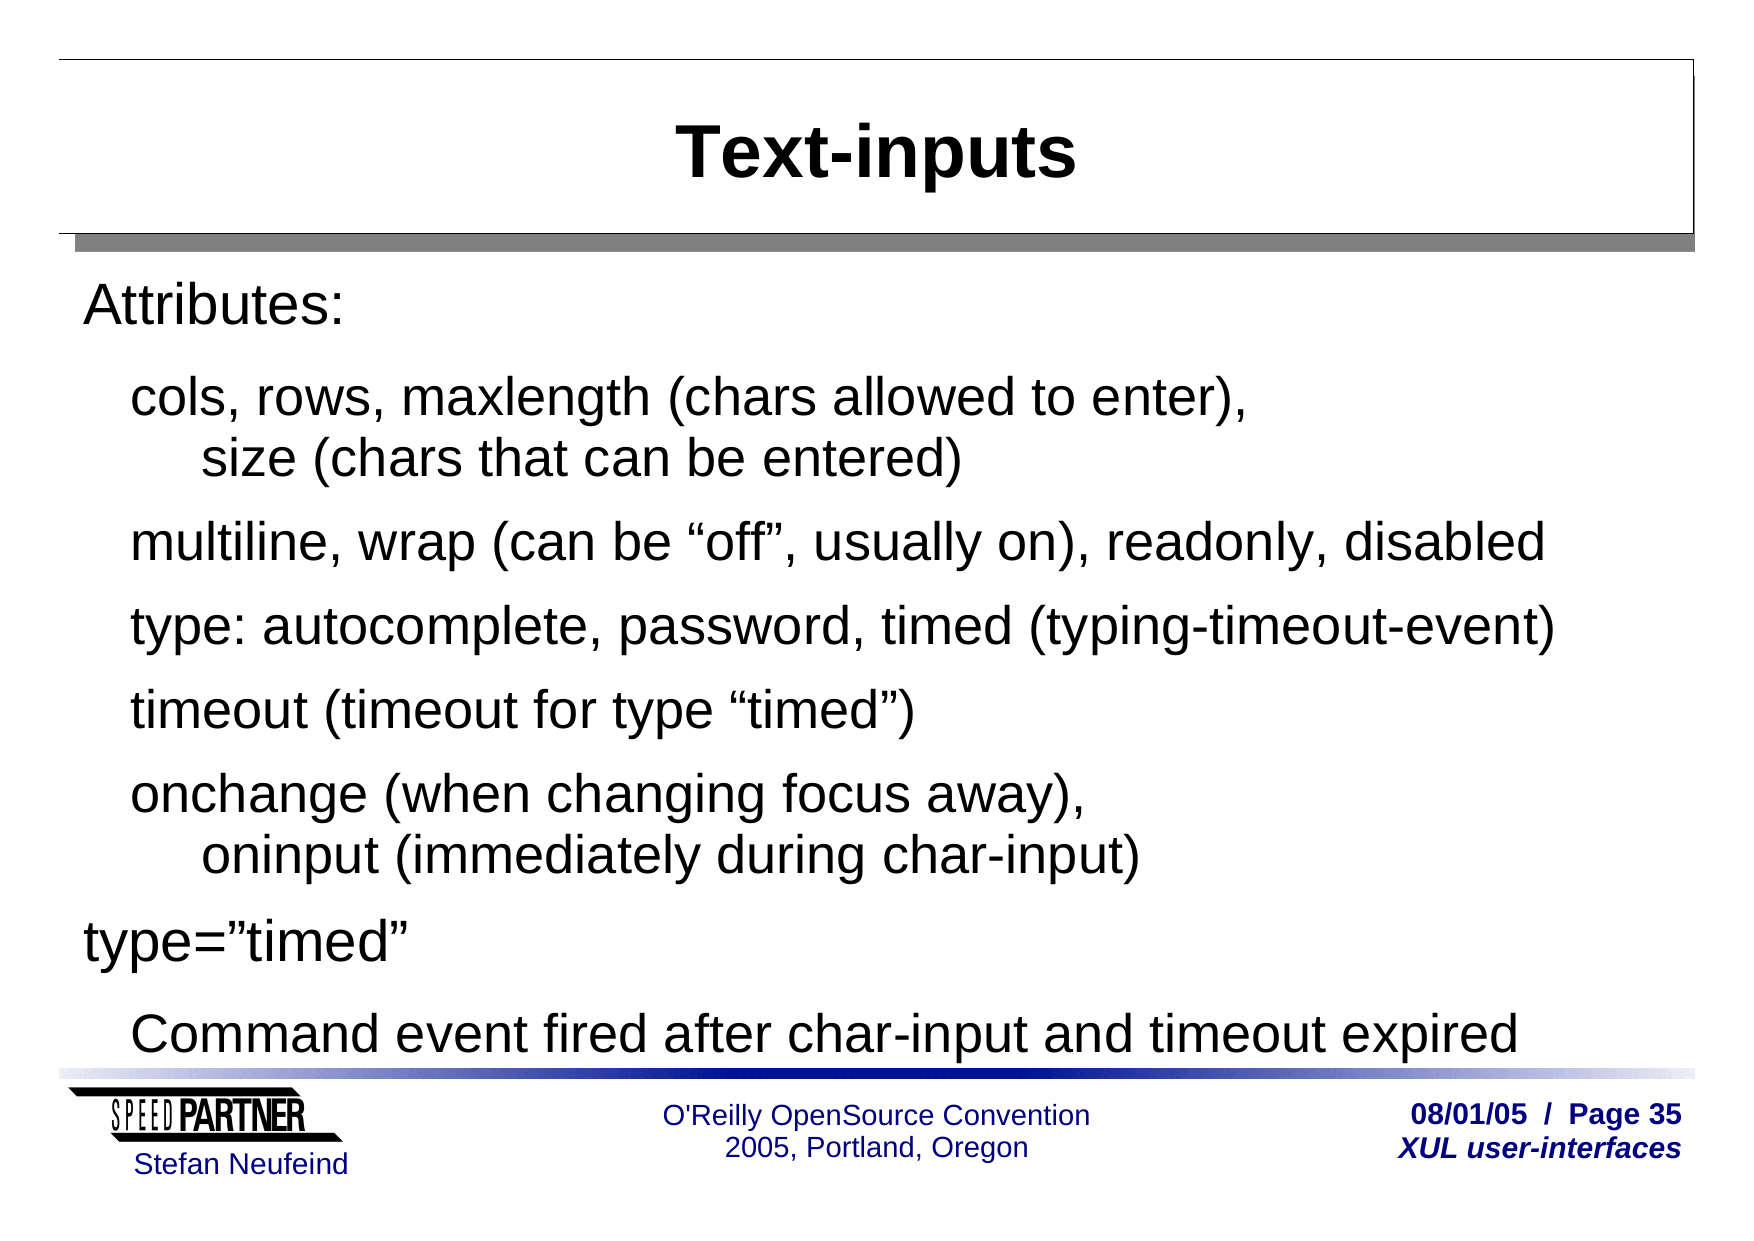

# Text-inputs
Attributes:
cols, rows, maxlength (chars allowed to enter),
size (chars that can be entered)
multiline, wrap (can be “off”, usually on), readonly, disabled
type: autocomplete, password, timed (typing-timeout-event)
timeout (timeout for type “timed”)
onchange (when changing focus away),
oninput (immediately during char-input)
type=”timed”
Command event fired after char-input and timeout expired